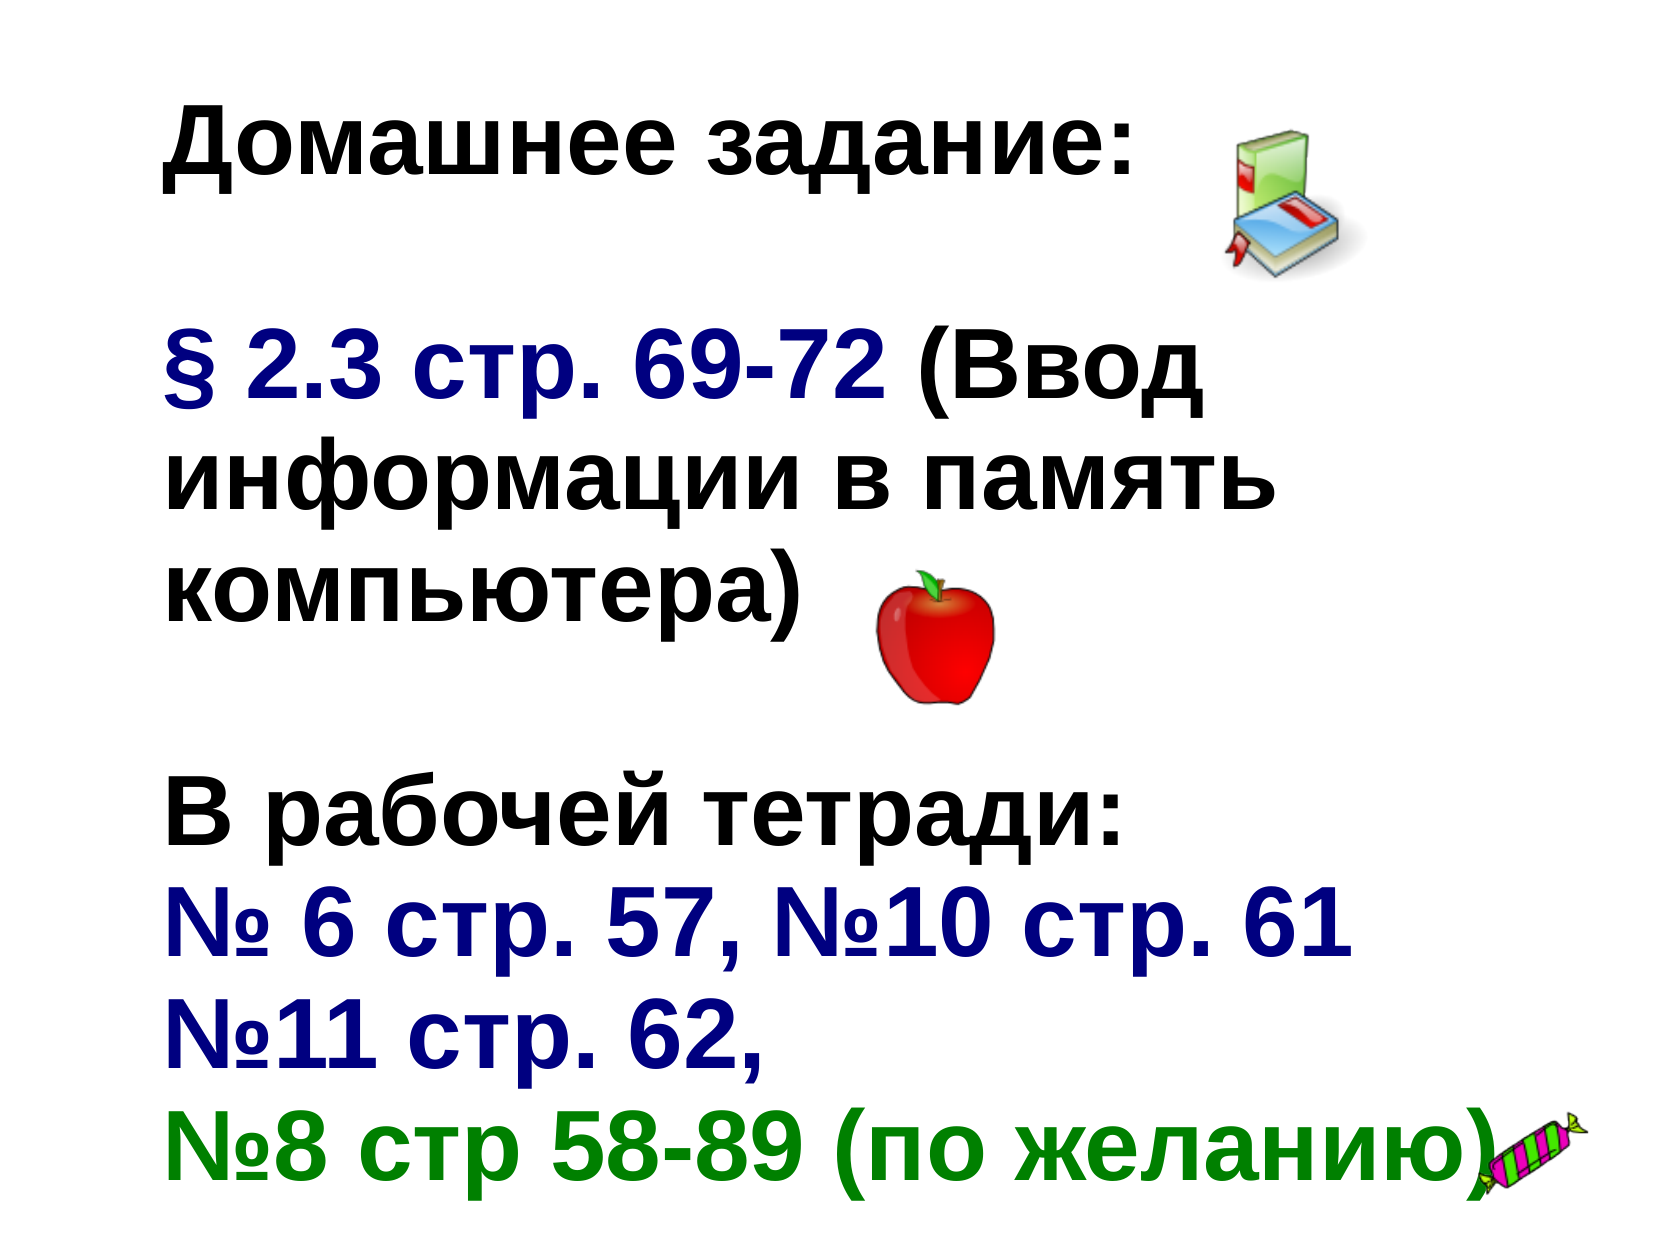

Домашнее задание:
§ 2.3 стр. 69-72 (Ввод информации в память компьютера)
В рабочей тетради:
№ 6 стр. 57, №10 стр. 61
№11 стр. 62,
№8 стр 58-89 (по желанию).